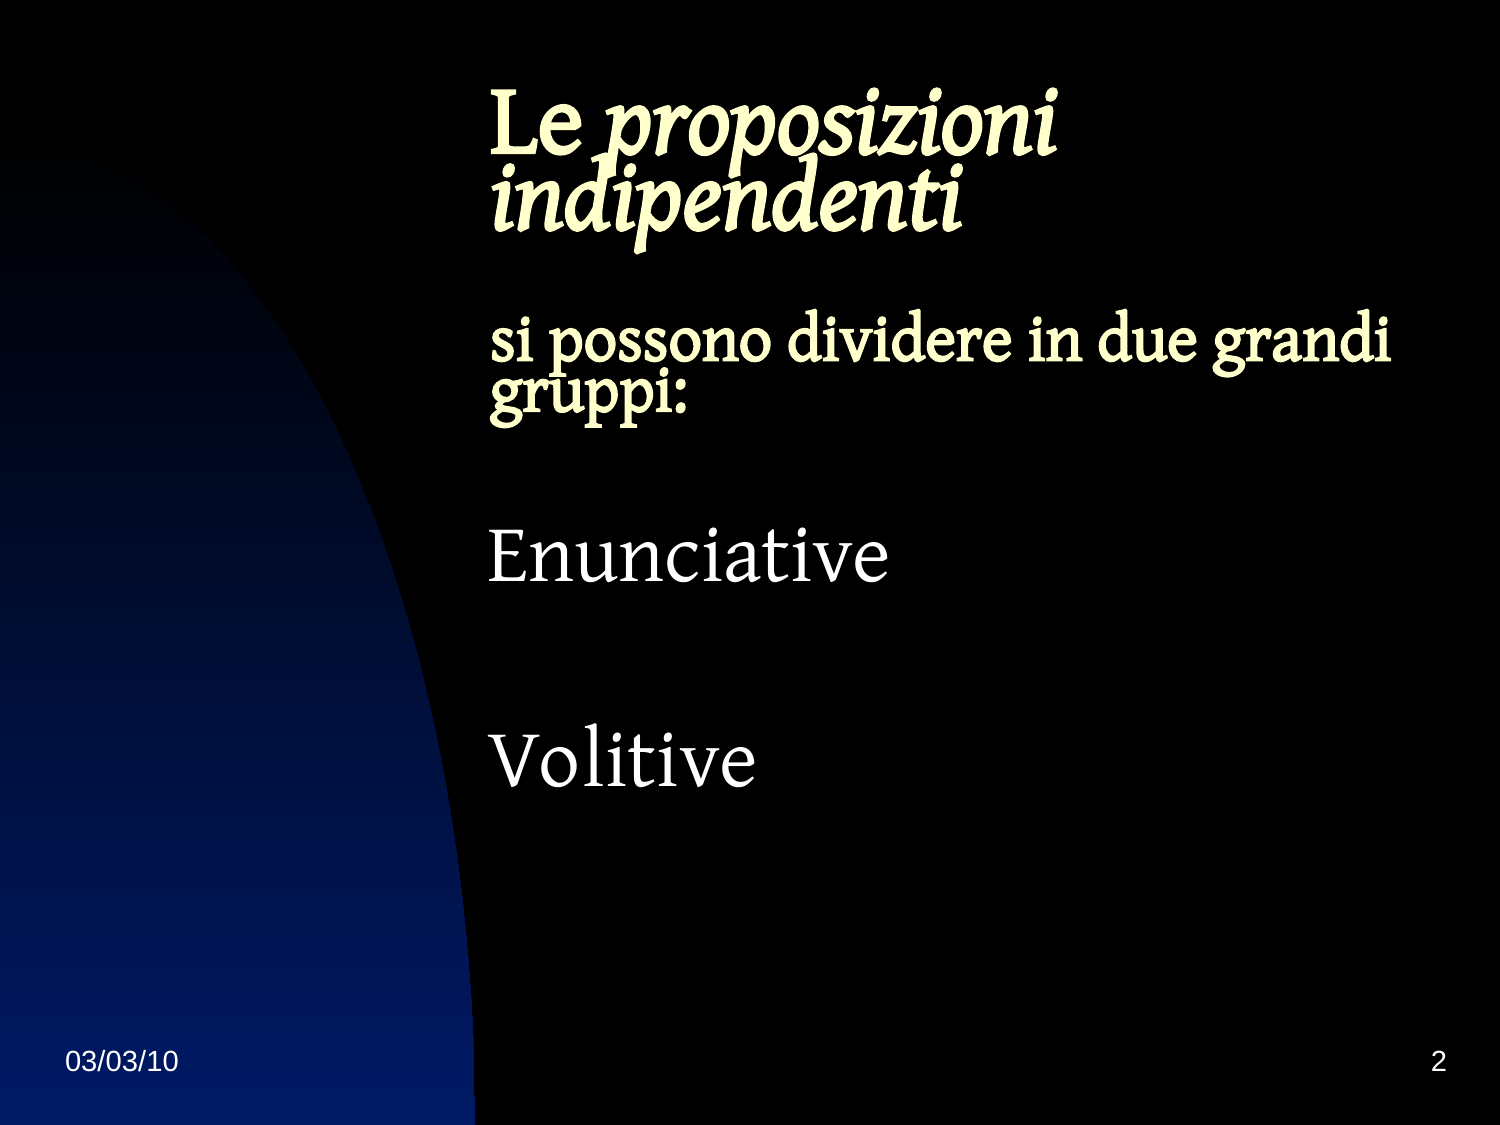

# Le proposizioni indipendenti si possono dividere in due grandi gruppi:
Enunciative
Volitive
2